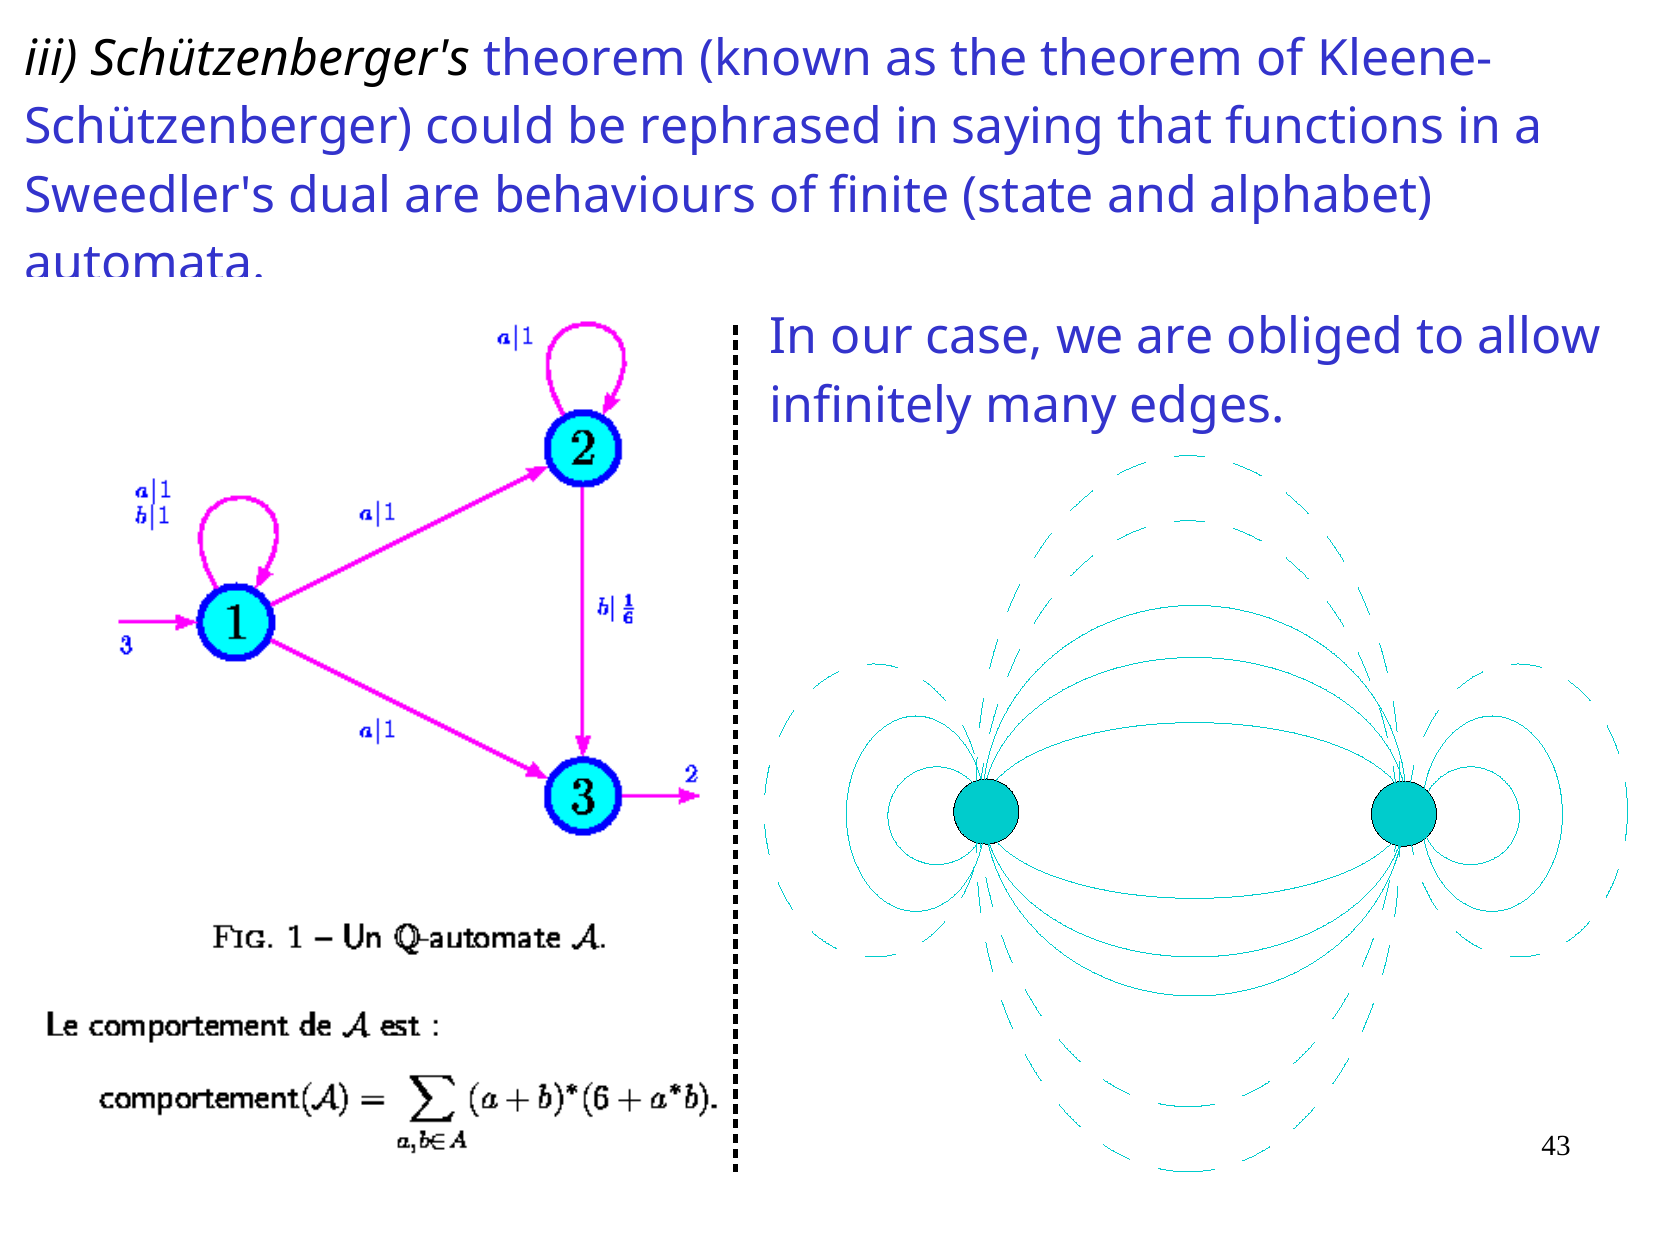

iii) Schützenberger's theorem (known as the theorem of Kleene-Schützenberger) could be rephrased in saying that functions in a Sweedler's dual are behaviours of finite (state and alphabet) automata.
In our case, we are obliged to allow infinitely many edges.
43